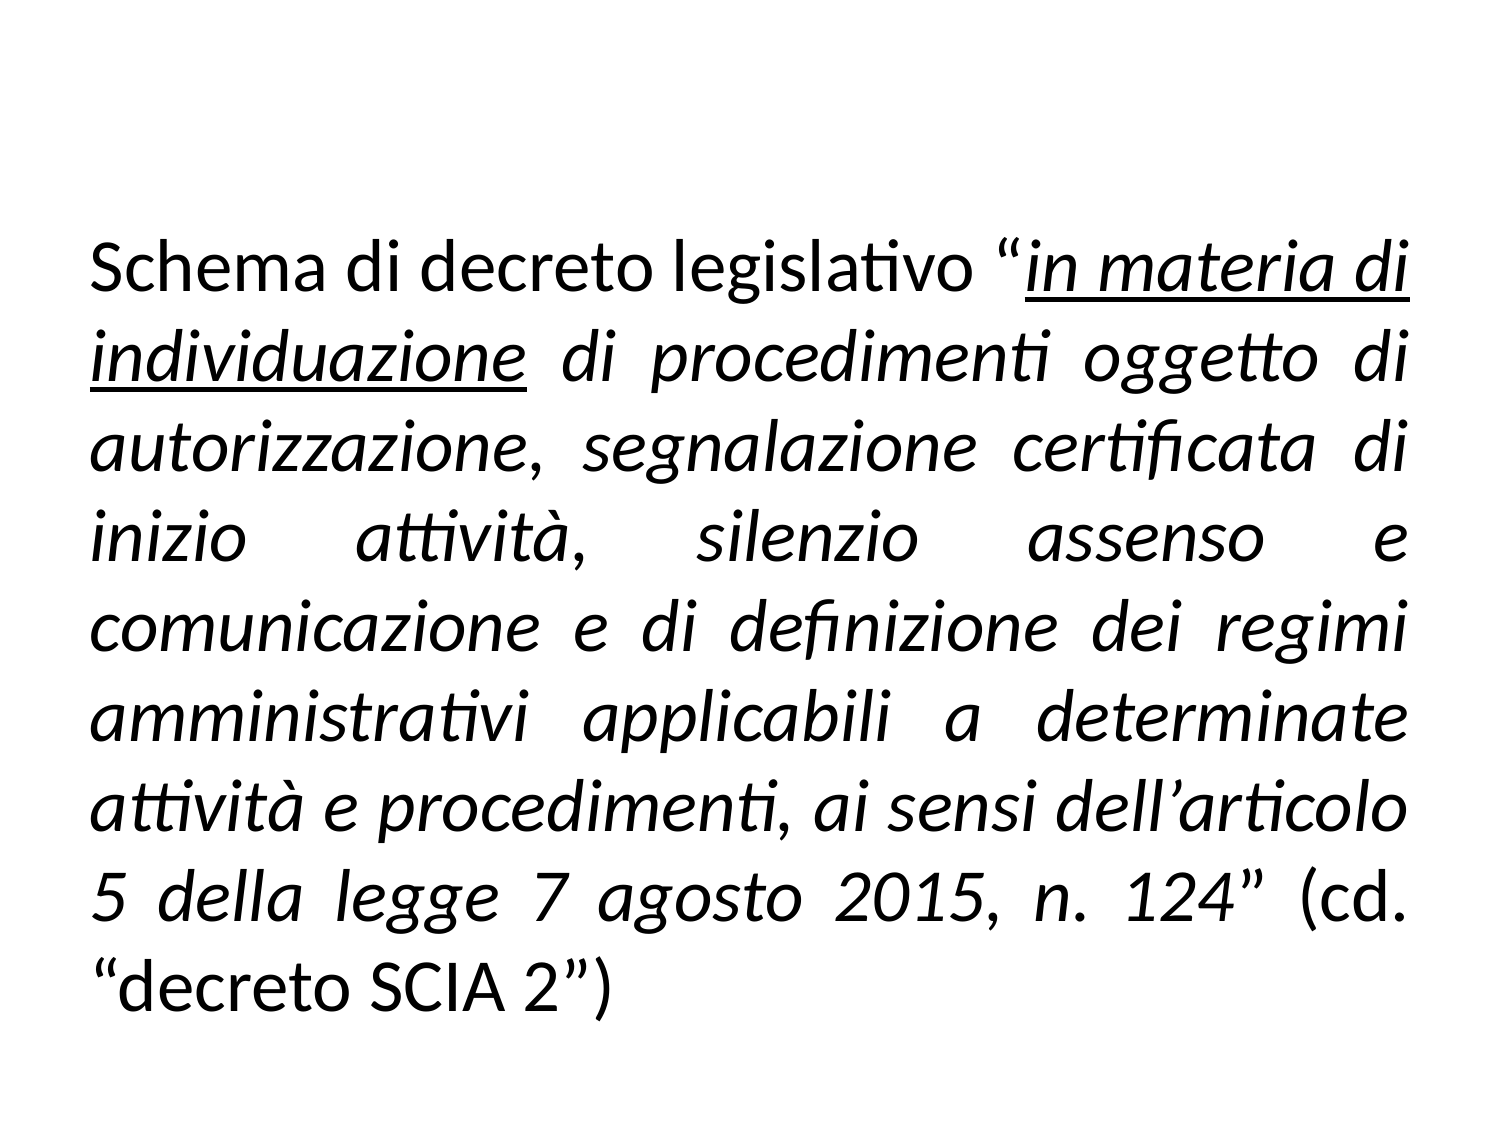

# Schema di decreto legislativo “in materia di individuazione di procedimenti oggetto di autorizzazione, segnalazione certificata di inizio attività, silenzio assenso e comunicazione e di definizione dei regimi amministrativi applicabili a determinate attività e procedimenti, ai sensi dell’articolo 5 della legge 7 agosto 2015, n. 124” (cd. “decreto SCIA 2”)